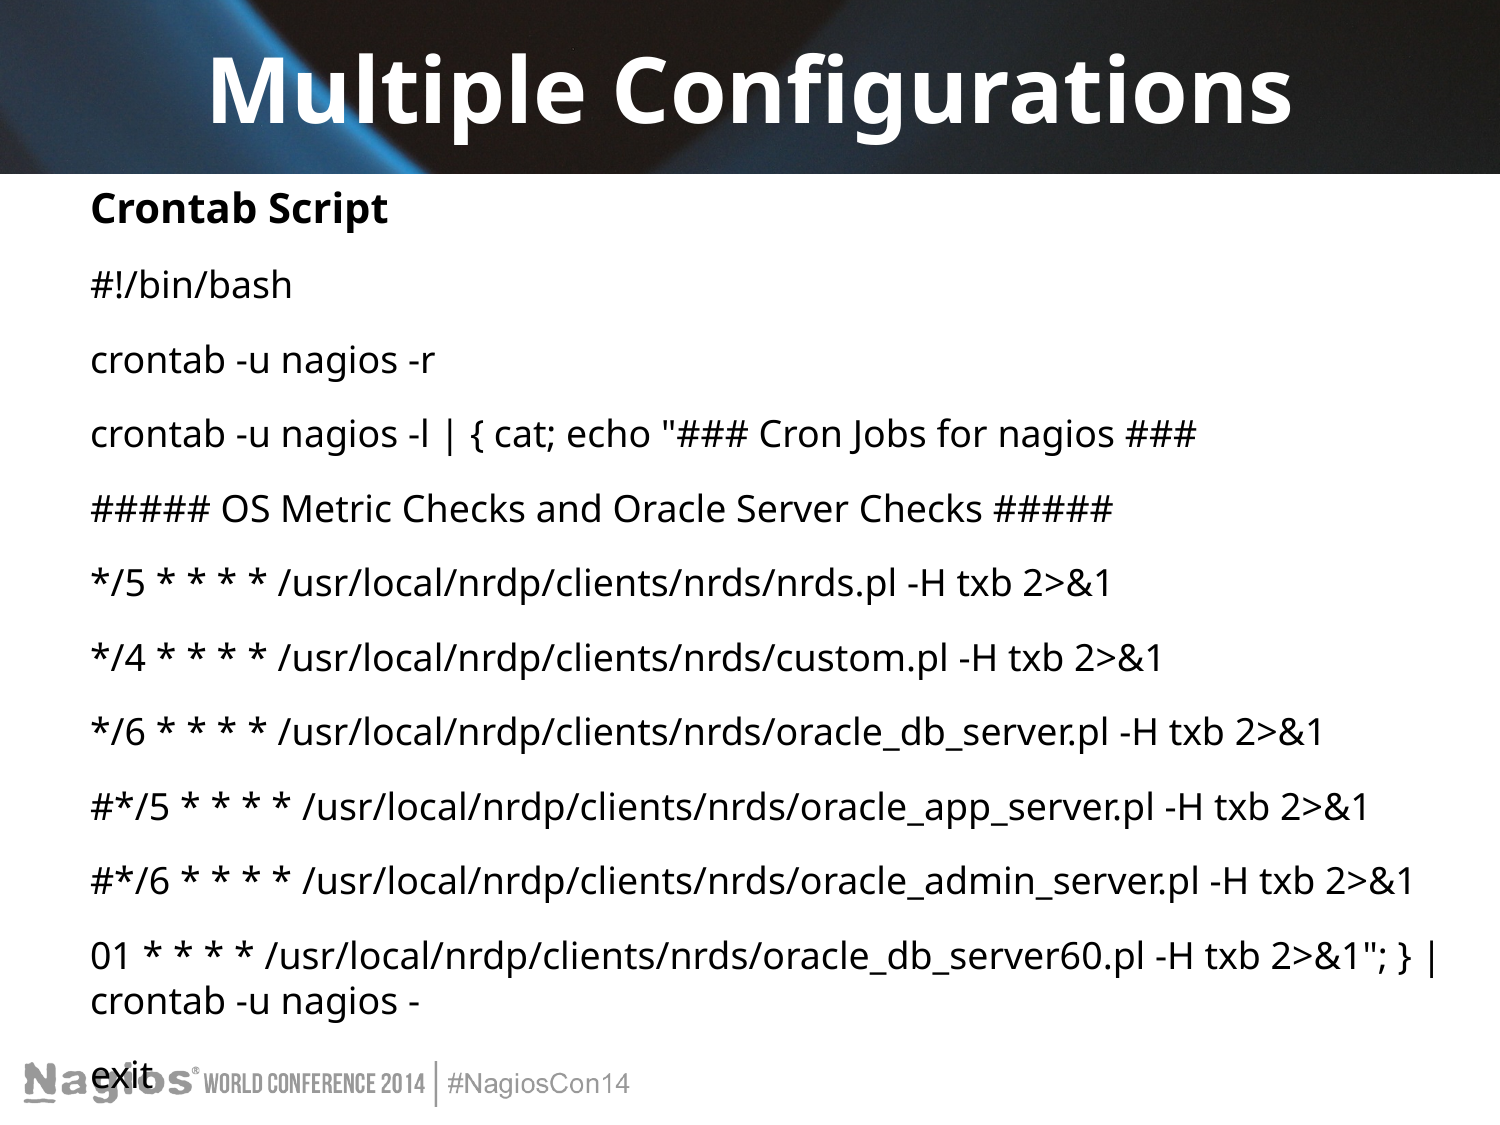

# Multiple Configurations
Crontab Script
#!/bin/bash
crontab -u nagios -r
crontab -u nagios -l | { cat; echo "### Cron Jobs for nagios ###
##### OS Metric Checks and Oracle Server Checks #####
*/5 * * * * /usr/local/nrdp/clients/nrds/nrds.pl -H txb 2>&1
*/4 * * * * /usr/local/nrdp/clients/nrds/custom.pl -H txb 2>&1
*/6 * * * * /usr/local/nrdp/clients/nrds/oracle_db_server.pl -H txb 2>&1
#*/5 * * * * /usr/local/nrdp/clients/nrds/oracle_app_server.pl -H txb 2>&1
#*/6 * * * * /usr/local/nrdp/clients/nrds/oracle_admin_server.pl -H txb 2>&1
01 * * * * /usr/local/nrdp/clients/nrds/oracle_db_server60.pl -H txb 2>&1"; } | crontab -u nagios -
exit